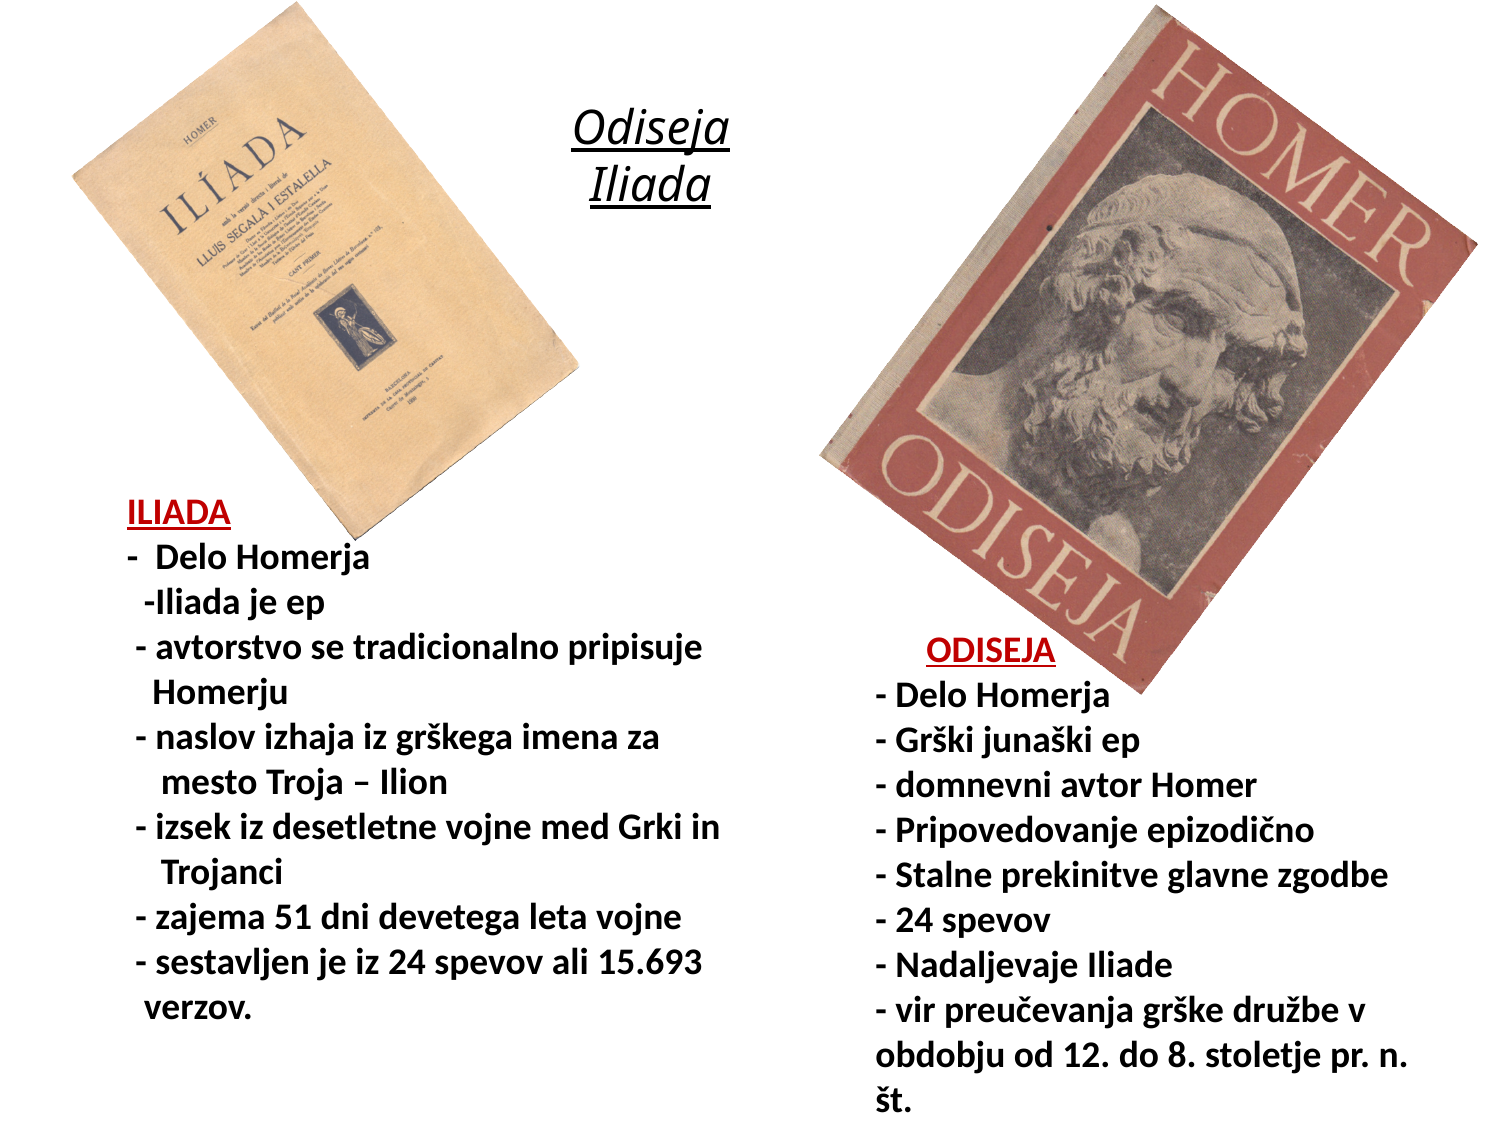

# Odiseja Iliada
ILIADA
- Delo Homerja
 -Iliada je ep
 - avtorstvo se tradicionalno pripisuje
 Homerju
 - naslov izhaja iz grškega imena za
 mesto Troja – Ilion
 - izsek iz desetletne vojne med Grki in
 Trojanci
 - zajema 51 dni devetega leta vojne
 - sestavljen je iz 24 spevov ali 15.693
 verzov.
 ODISEJA
- Delo Homerja
- Grški junaški ep
- domnevni avtor Homer
- Pripovedovanje epizodično
- Stalne prekinitve glavne zgodbe
- 24 spevov
- Nadaljevaje Iliade
- vir preučevanja grške družbe v obdobju od 12. do 8. stoletje pr. n. št.